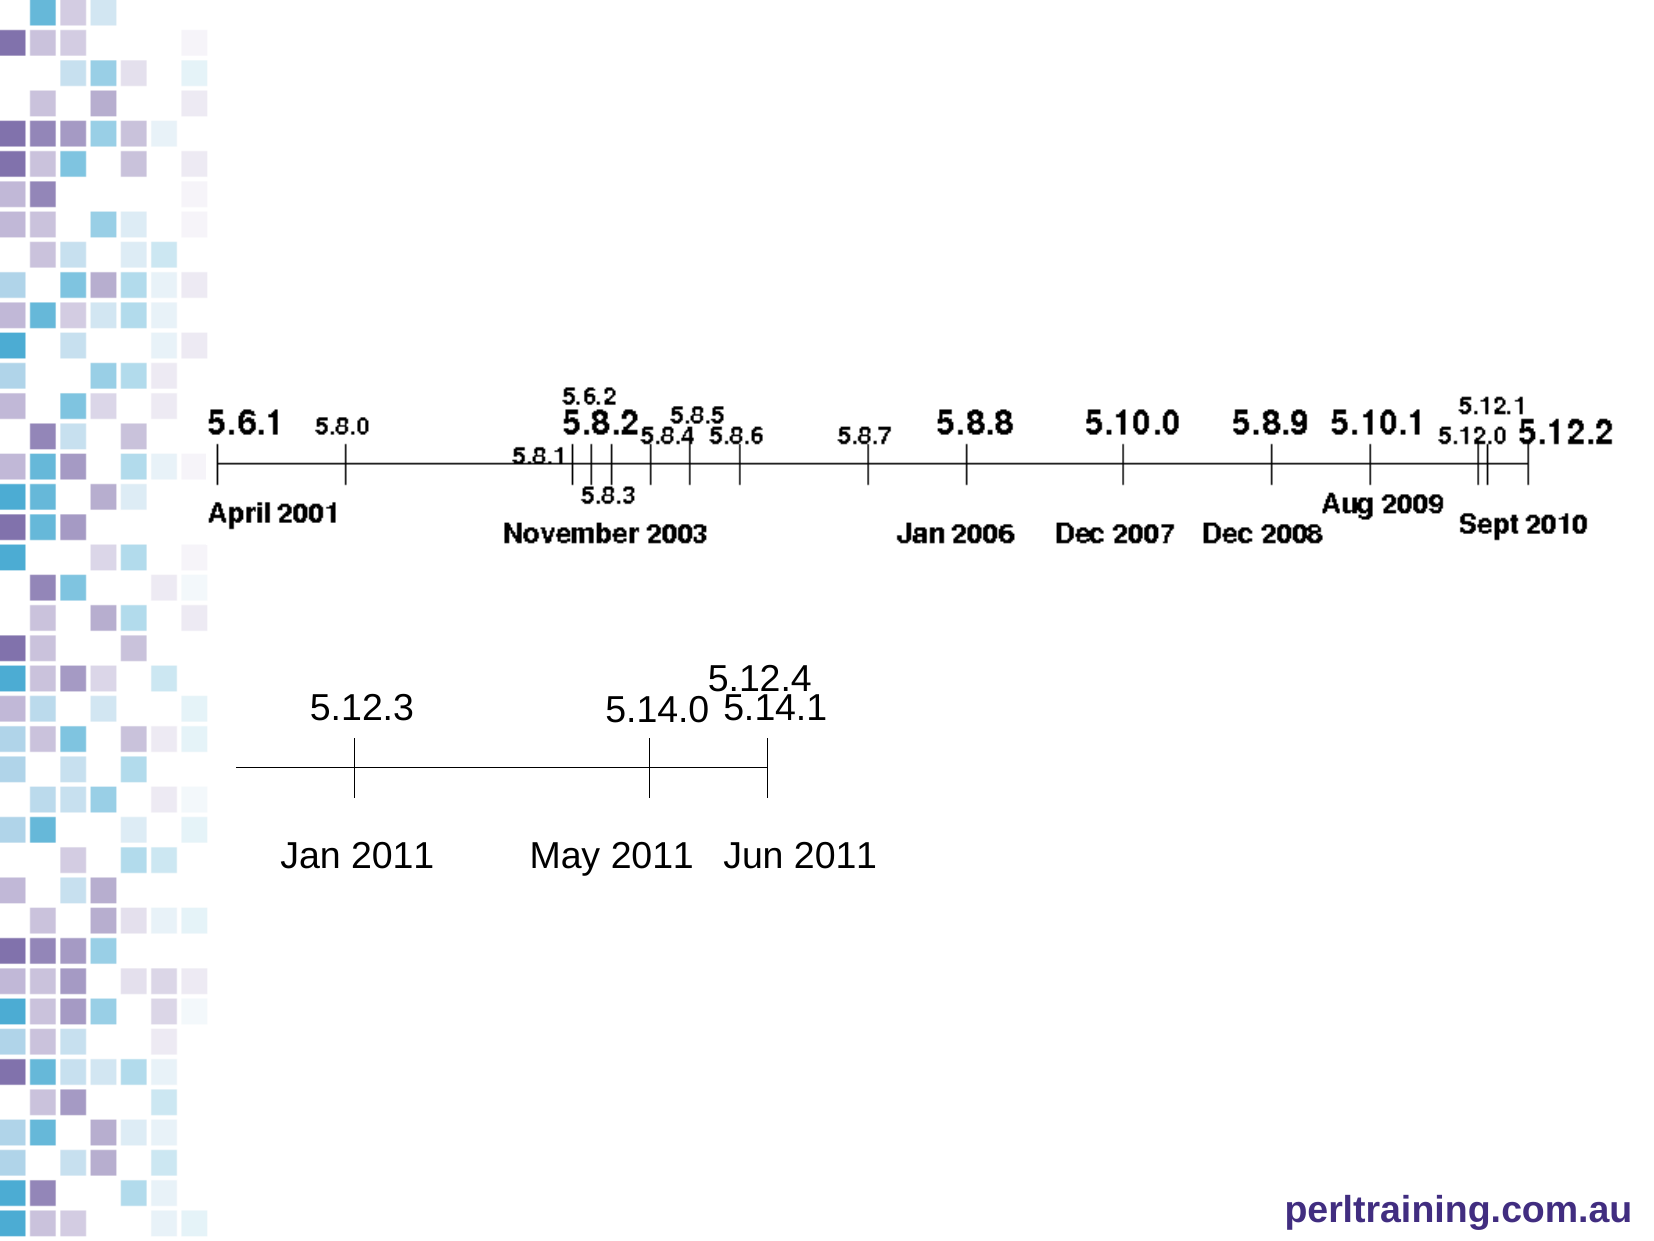

5.12.4
5.12.3
5.14.1
5.14.0
Jan 2011
May 2011
Jun 2011